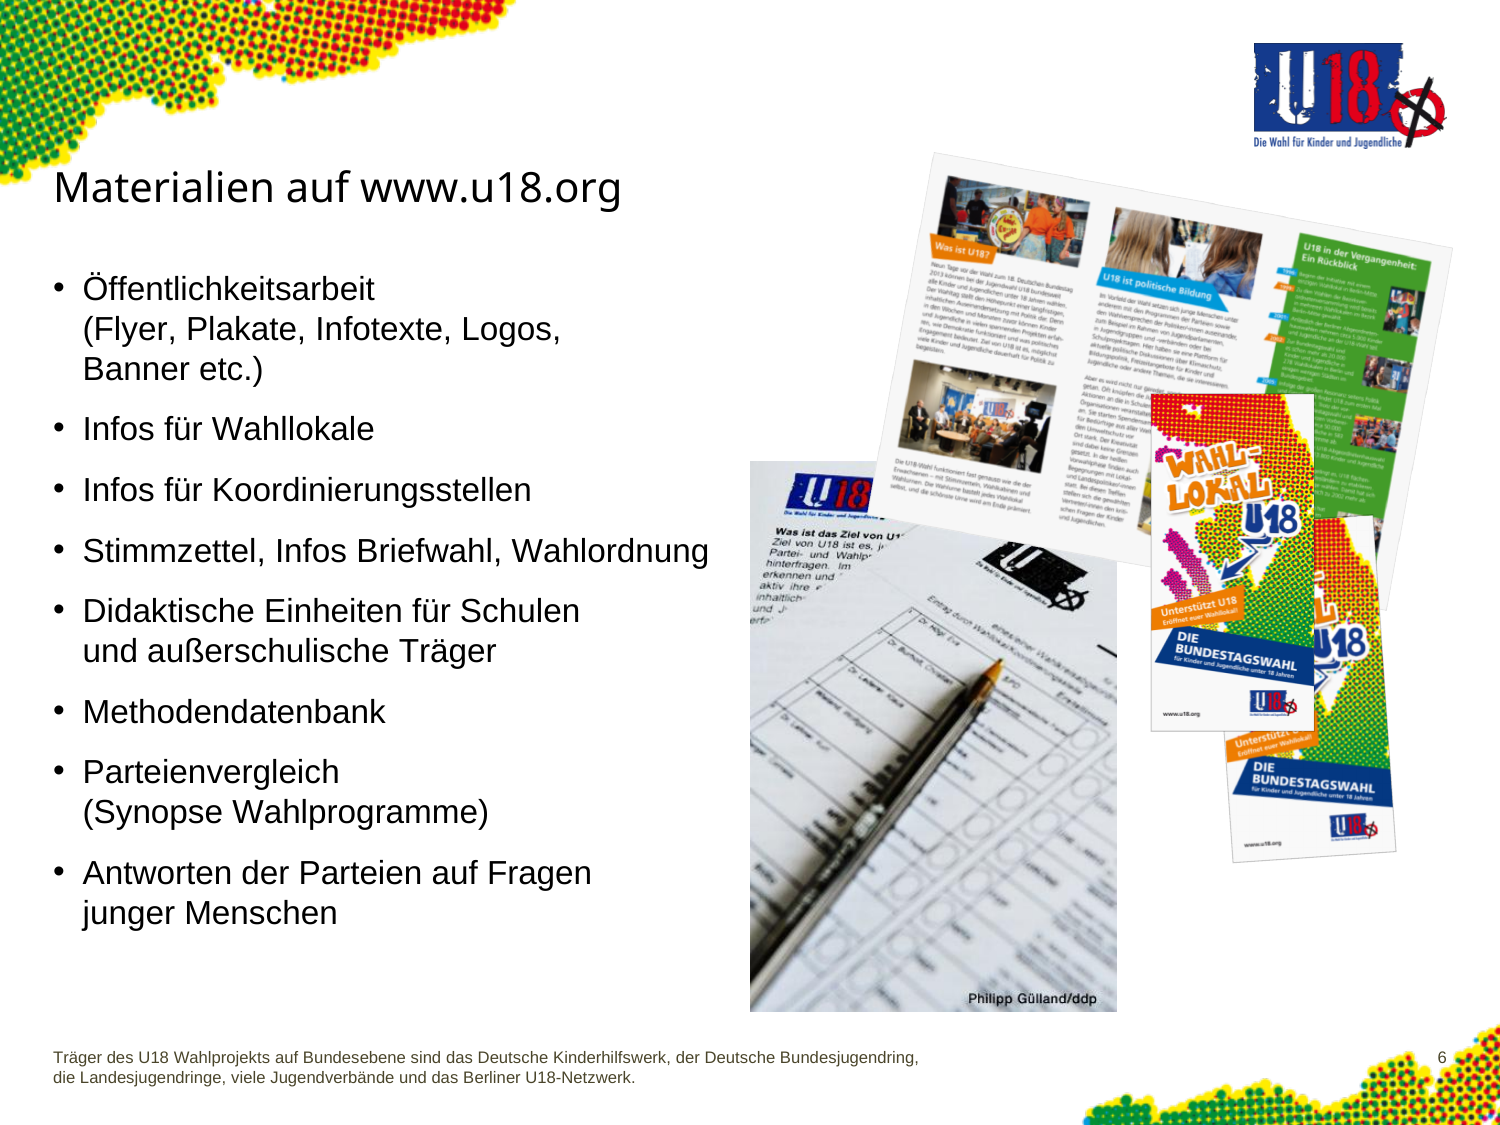

# Materialien auf www.u18.org
Öffentlichkeitsarbeit
(Flyer, Plakate, Infotexte, Logos,
Banner etc.)
Infos für Wahllokale
Infos für Koordinierungsstellen
Stimmzettel, Infos Briefwahl, Wahlordnung
Didaktische Einheiten für Schulen
und außerschulische Träger
Methodendatenbank
Parteienvergleich
(Synopse Wahlprogramme)
Antworten der Parteien auf Fragen
junger Menschen
Träger des U18 Wahlprojekts auf Bundesebene sind das Deutsche Kinderhilfswerk, der Deutsche Bundesjugendring,
die Landesjugendringe, viele Jugendverbände und das Berliner U18-Netzwerk.